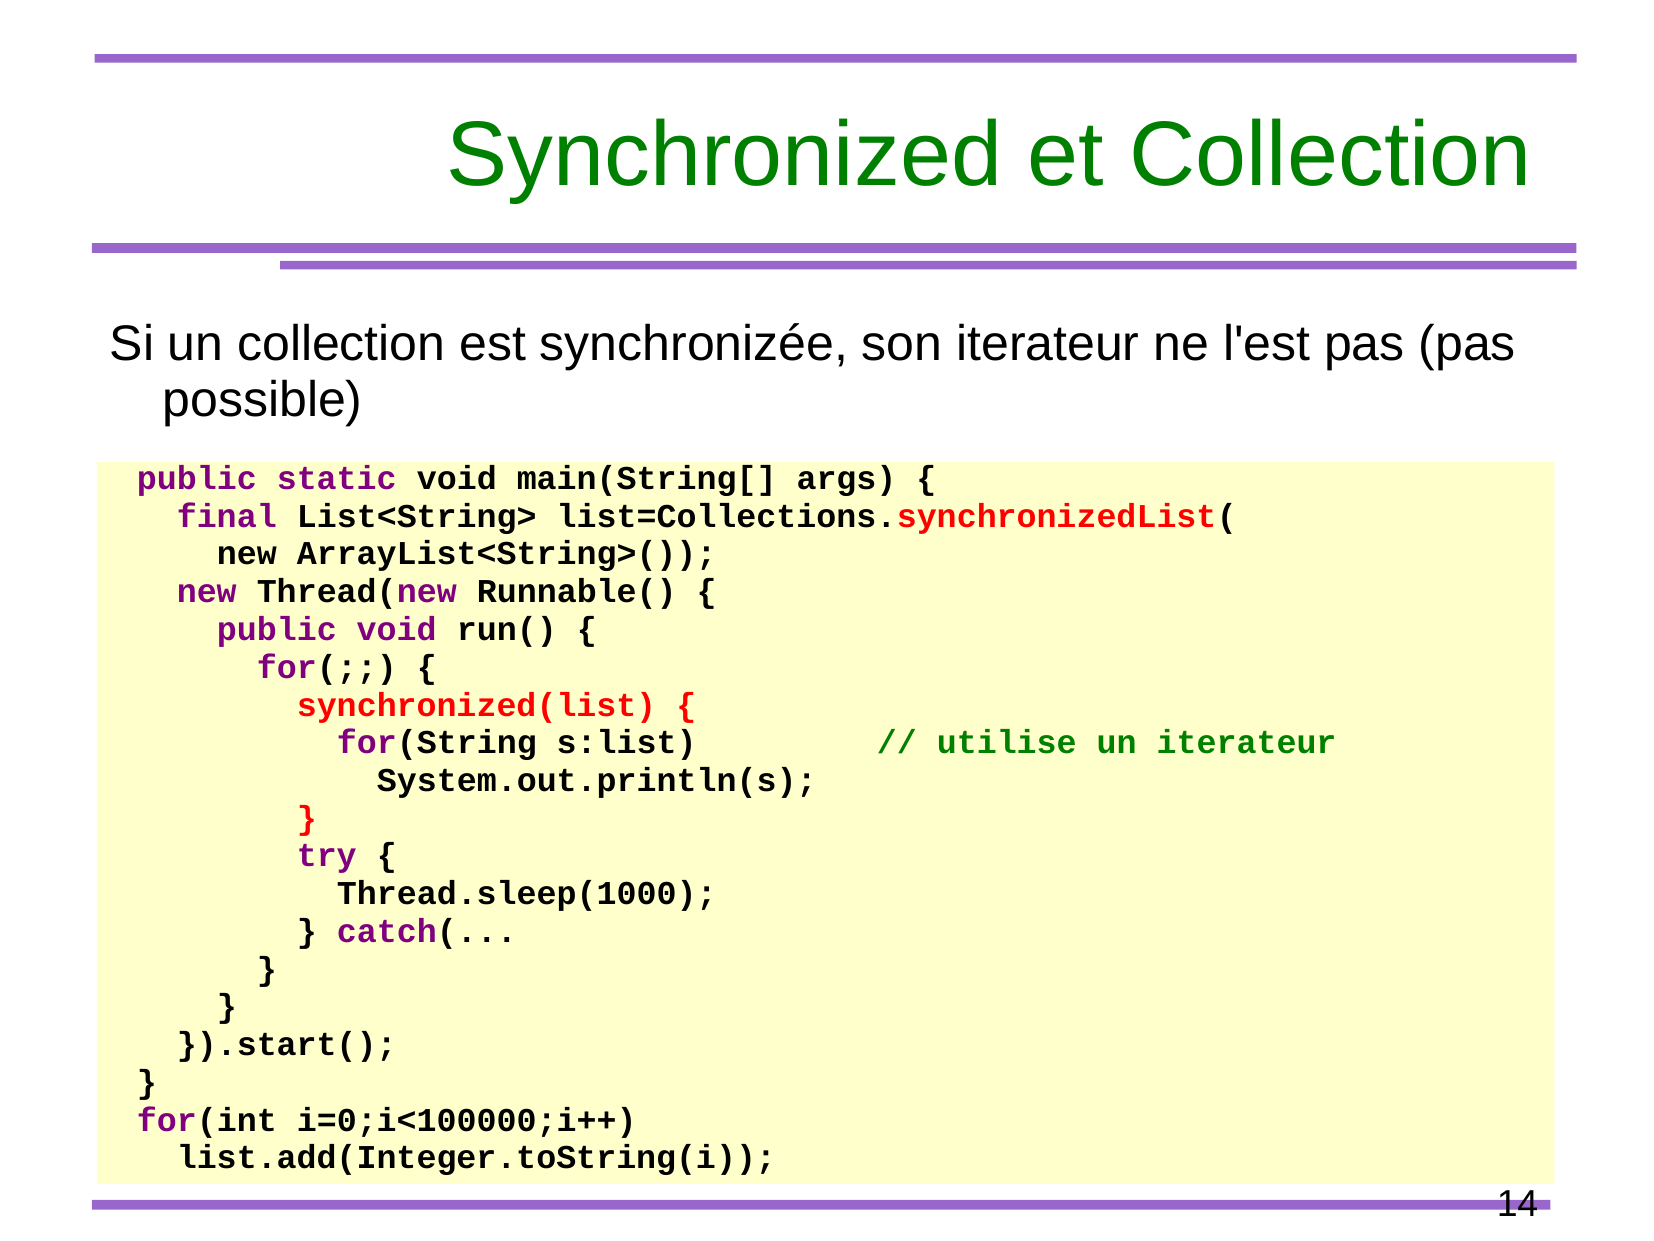

# Synchronized et Collection
Si un collection est synchronizée, son iterateur ne l'est pas (pas possible)
 public static void main(String[] args) {
 final List<String> list=Collections.synchronizedList(
 new ArrayList<String>());
 new Thread(new Runnable() {
 public void run() {
 for(;;) {
 synchronized(list) {
 for(String s:list) // utilise un iterateur
 System.out.println(s);
 }
 try {
 Thread.sleep(1000);
 } catch(...
 }
 }
 }).start();
 }
 for(int i=0;i<100000;i++)
 list.add(Integer.toString(i));